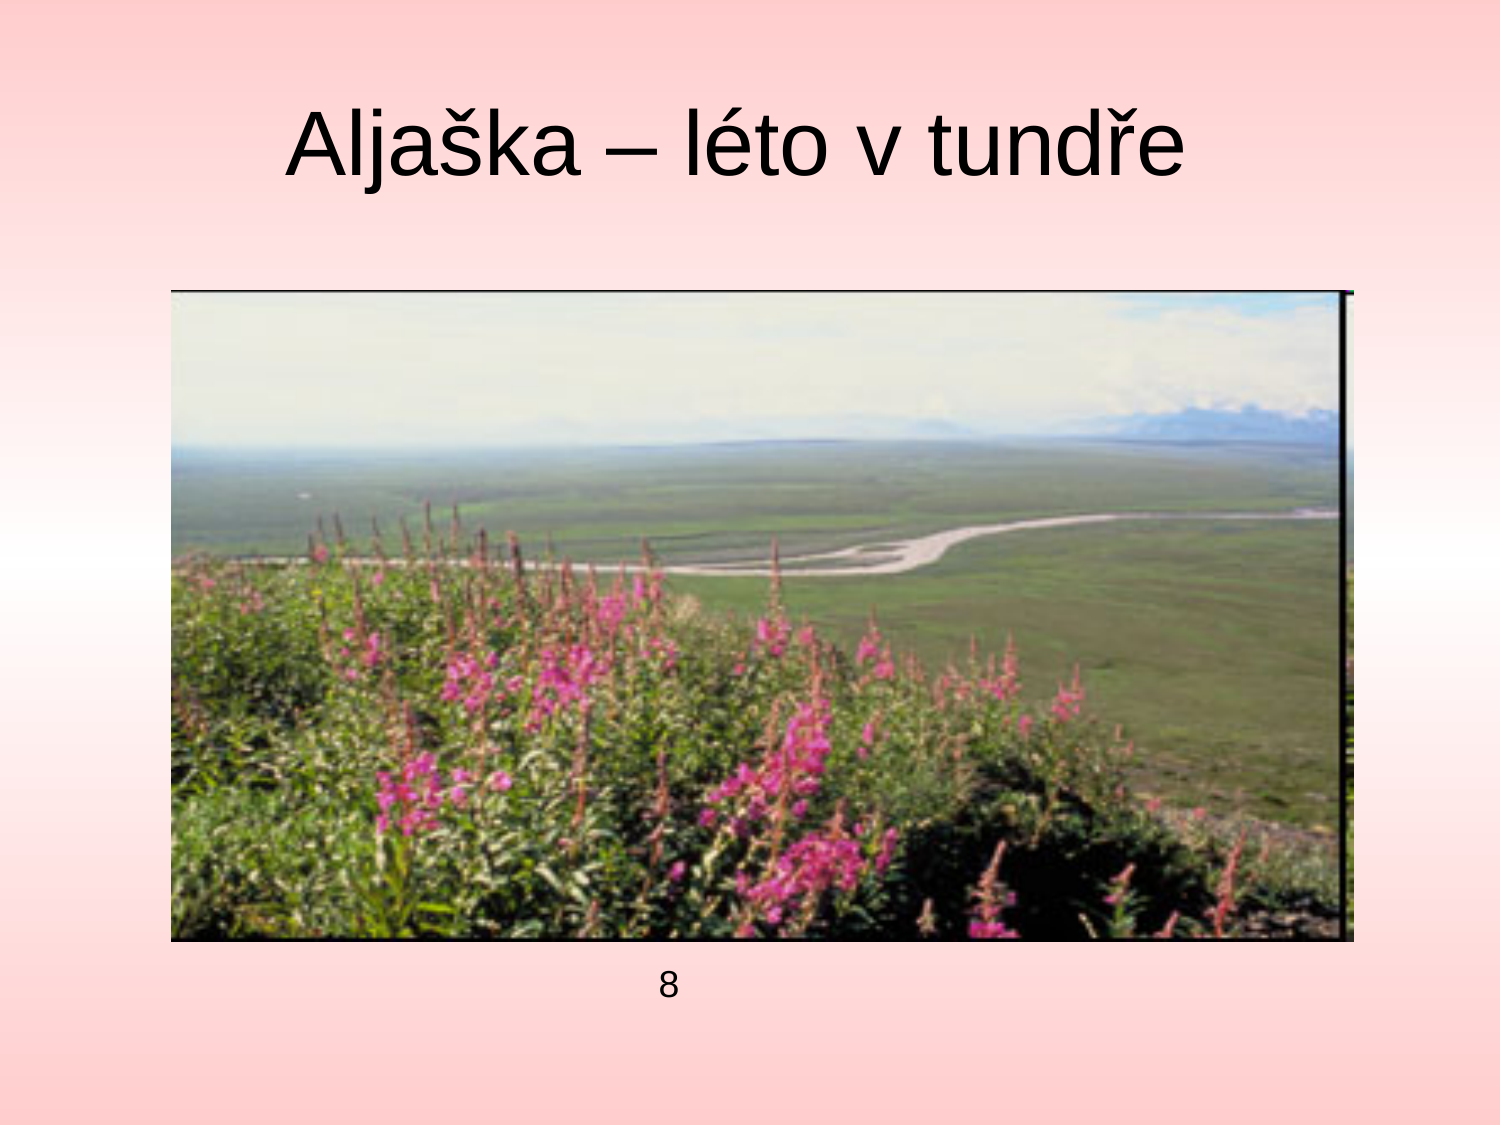

# Aljaška – léto v tundře
8